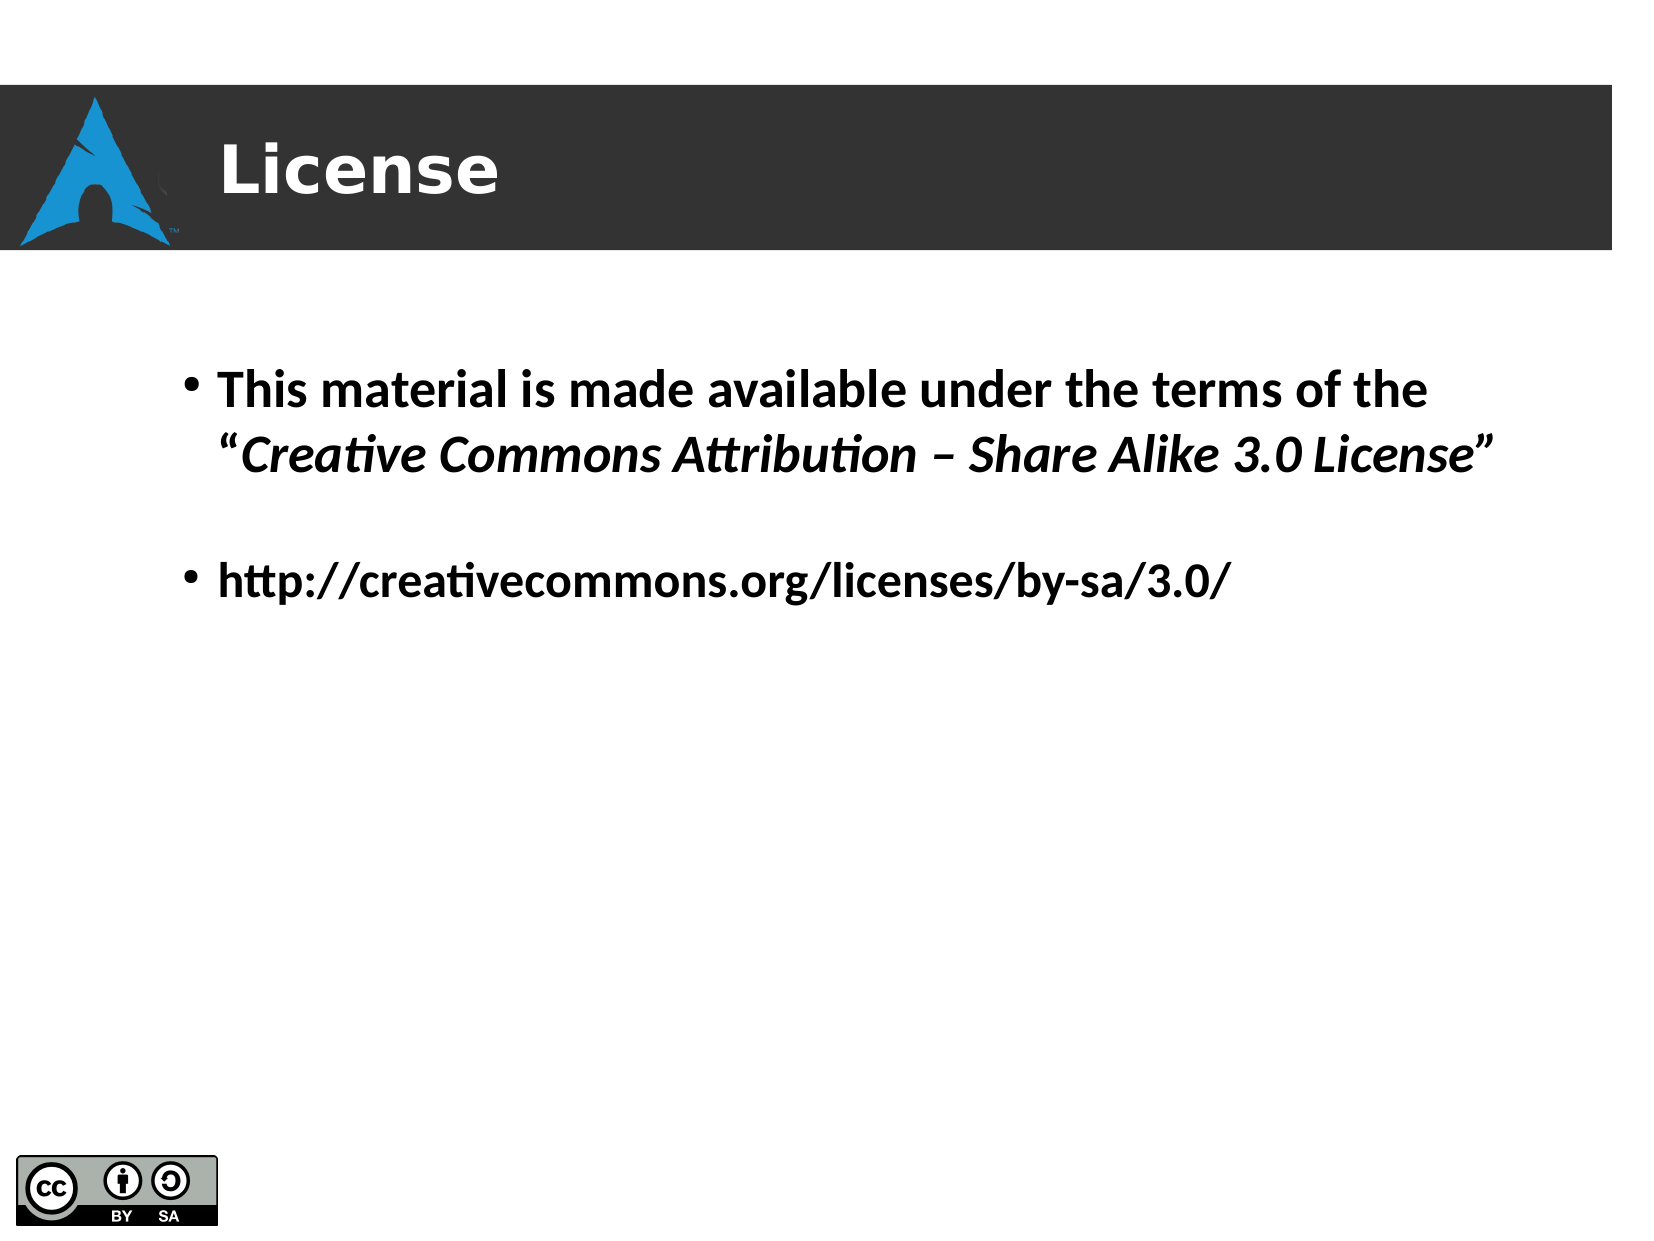

License
#
This material is made available under the terms of the “Creative Commons Attribution – Share Alike 3.0 License”
http://creativecommons.org/licenses/by-sa/3.0/